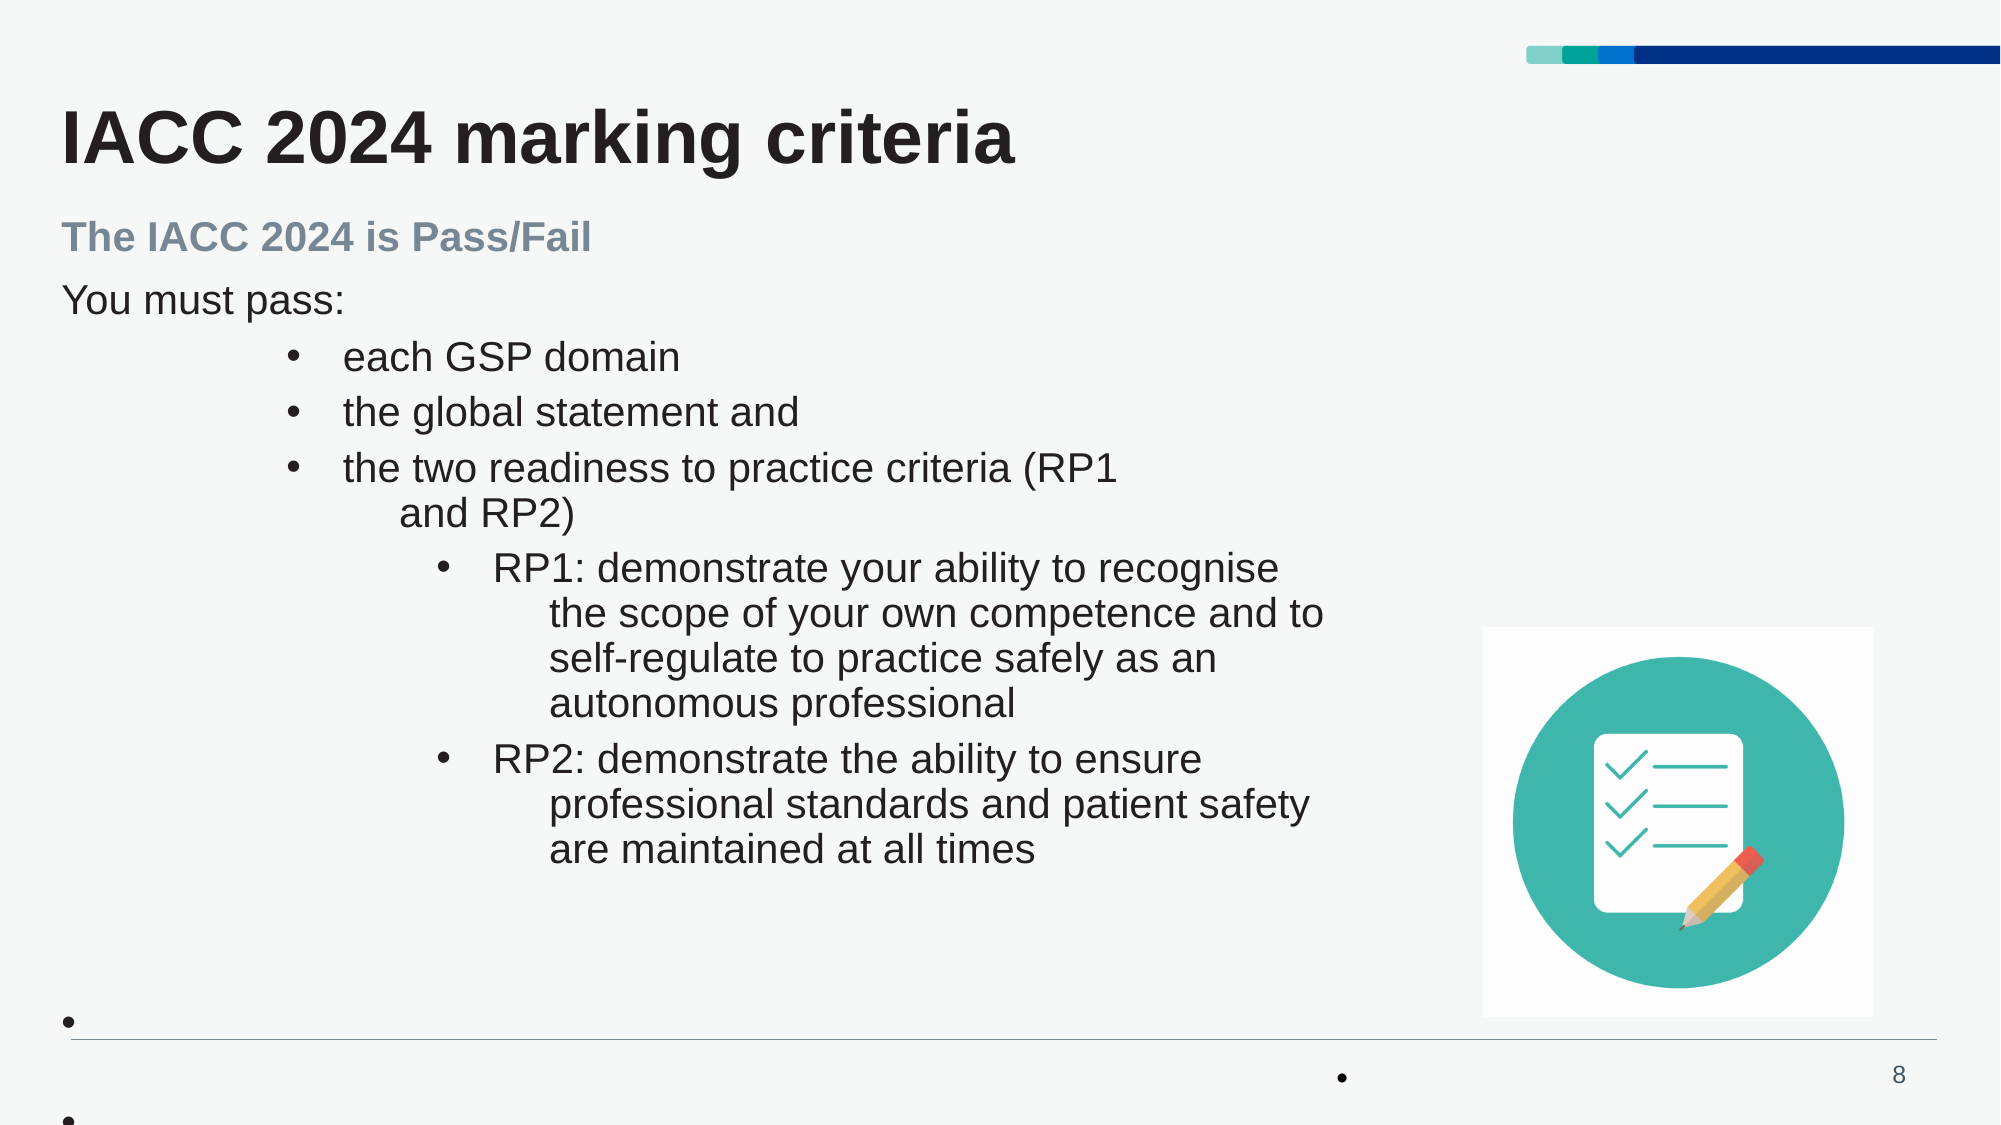

# IACC 2024 marking criteria
The IACC 2024 is Pass/Fail
You must pass:
each GSP domain
the global statement and
the two readiness to practice criteria (RP1
and RP2)
RP1: demonstrate your ability to recognise
the scope of your own competence and to
self-regulate to practice safely as an
autonomous professional
RP2: demonstrate the ability to ensure
professional standards and patient safety
are maintained at all times